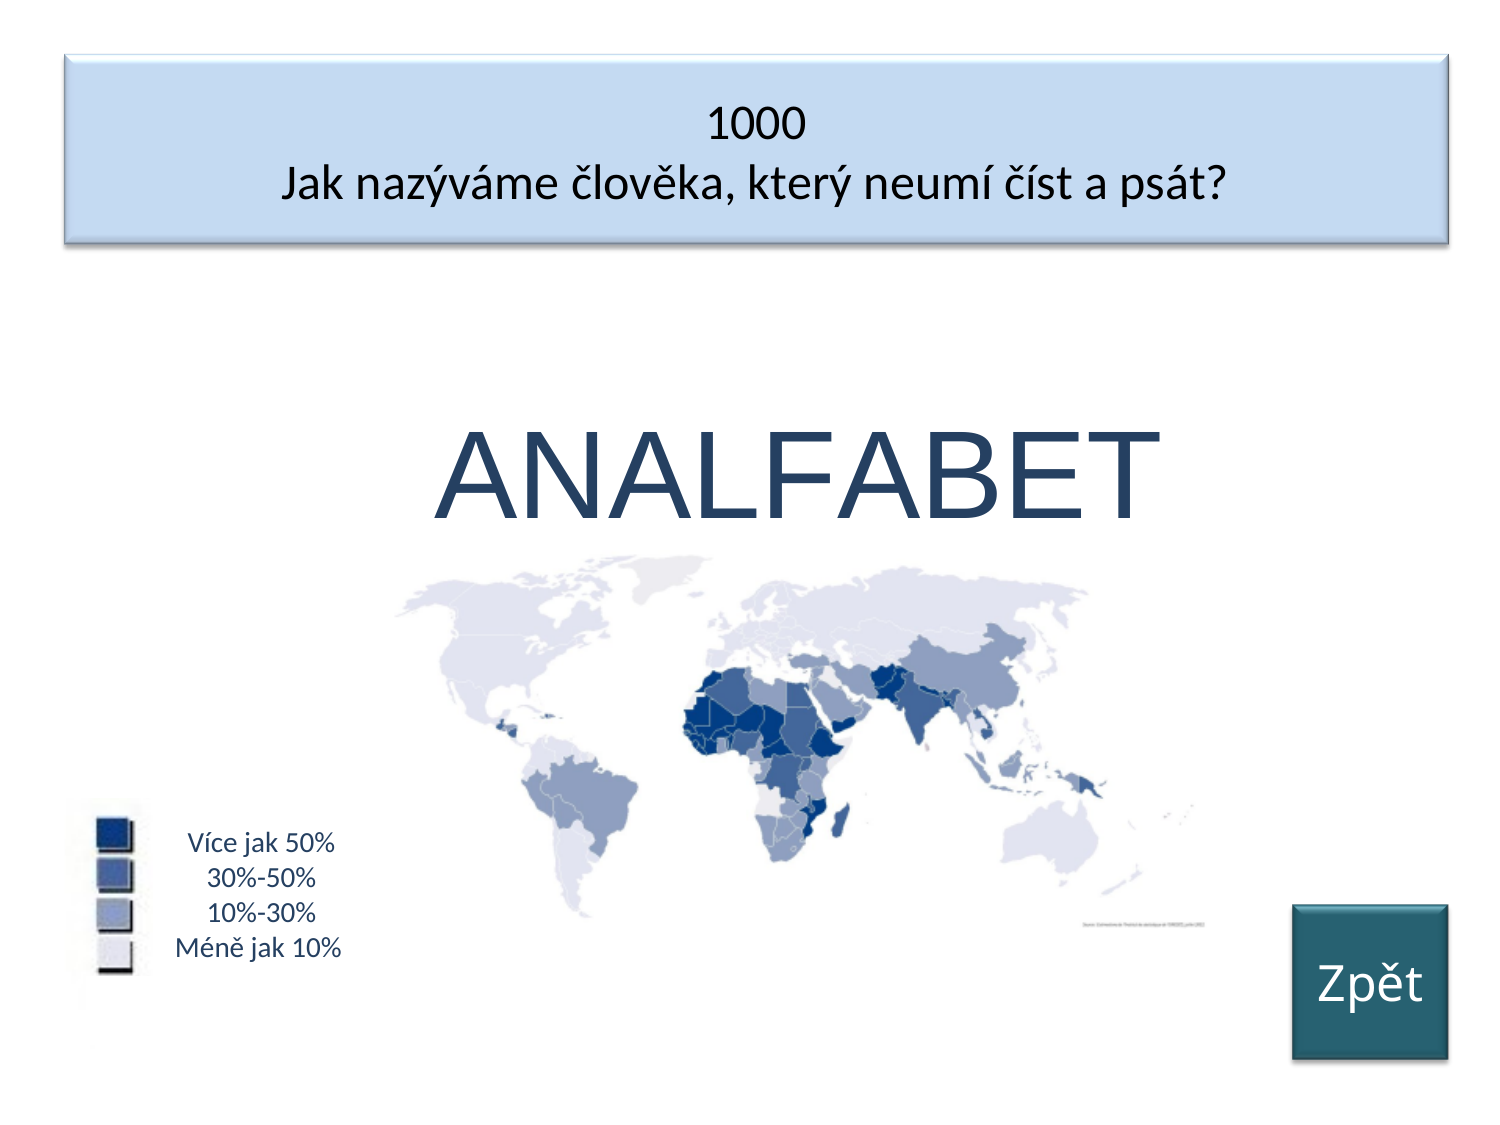

1000
Jak nazýváme člověka, který neumí číst a psát?
ANALFABET
Více jak 50%
30%-50%
10%-30%
Méně jak 10%
Zpět